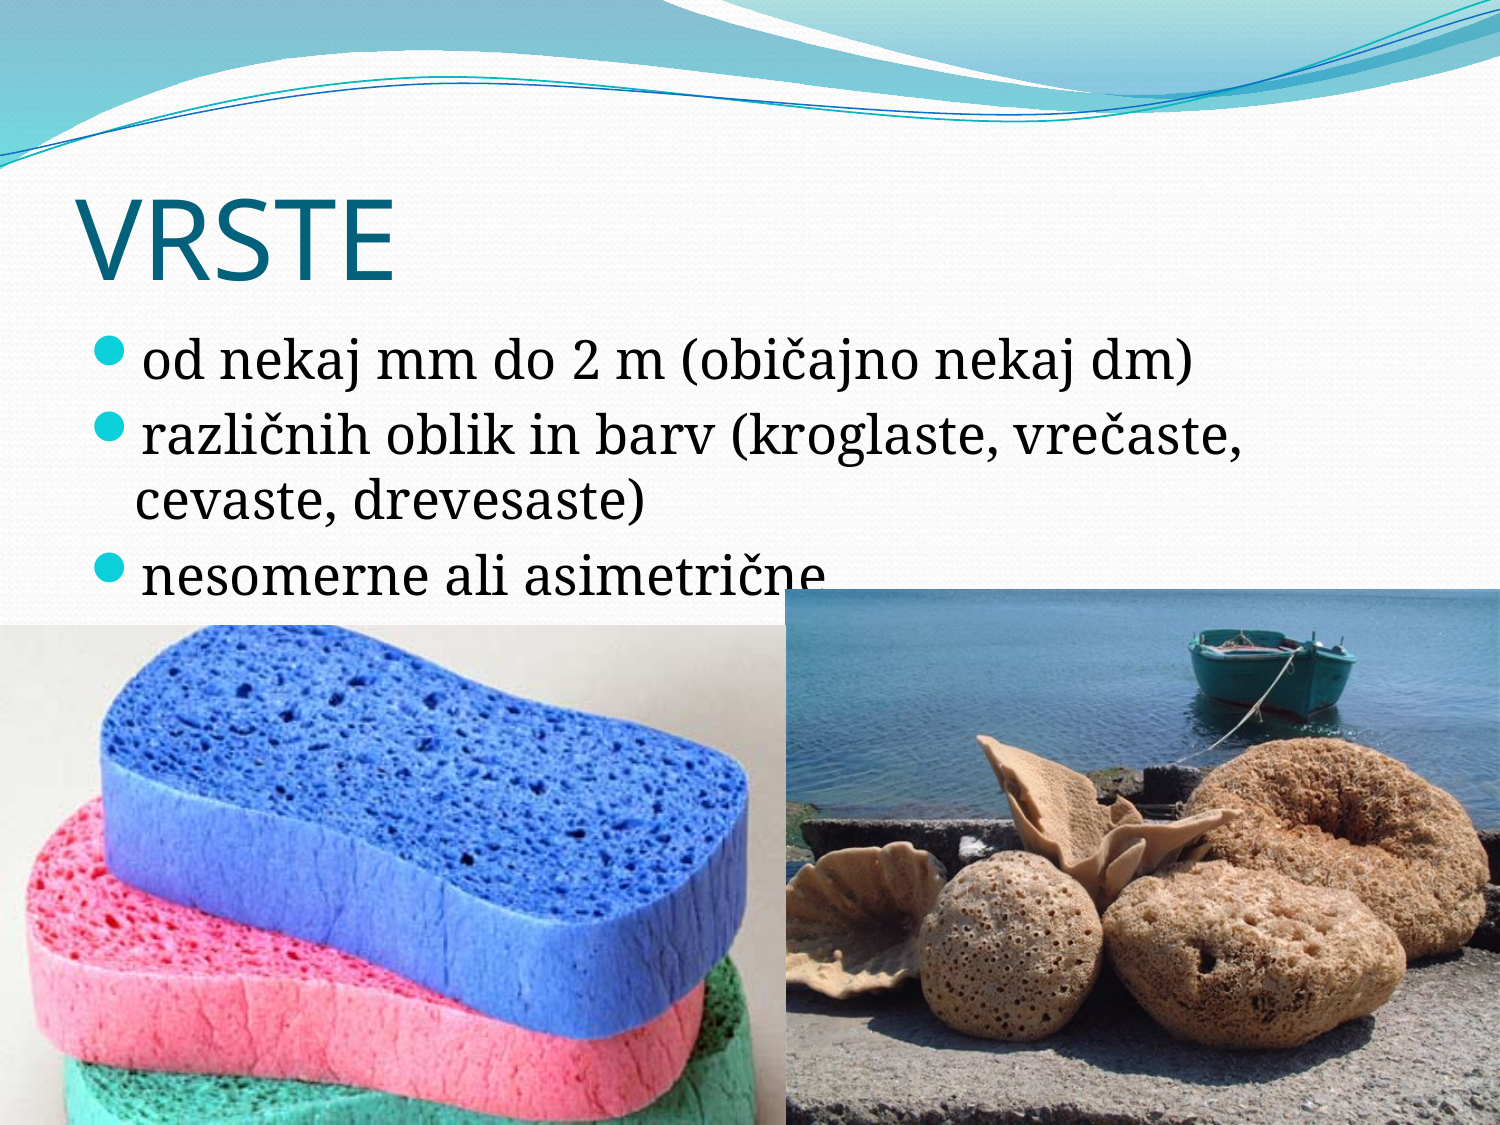

# VRSTE
od nekaj mm do 2 m (običajno nekaj dm)
različnih oblik in barv (kroglaste, vrečaste, cevaste, drevesaste)
nesomerne ali asimetrične